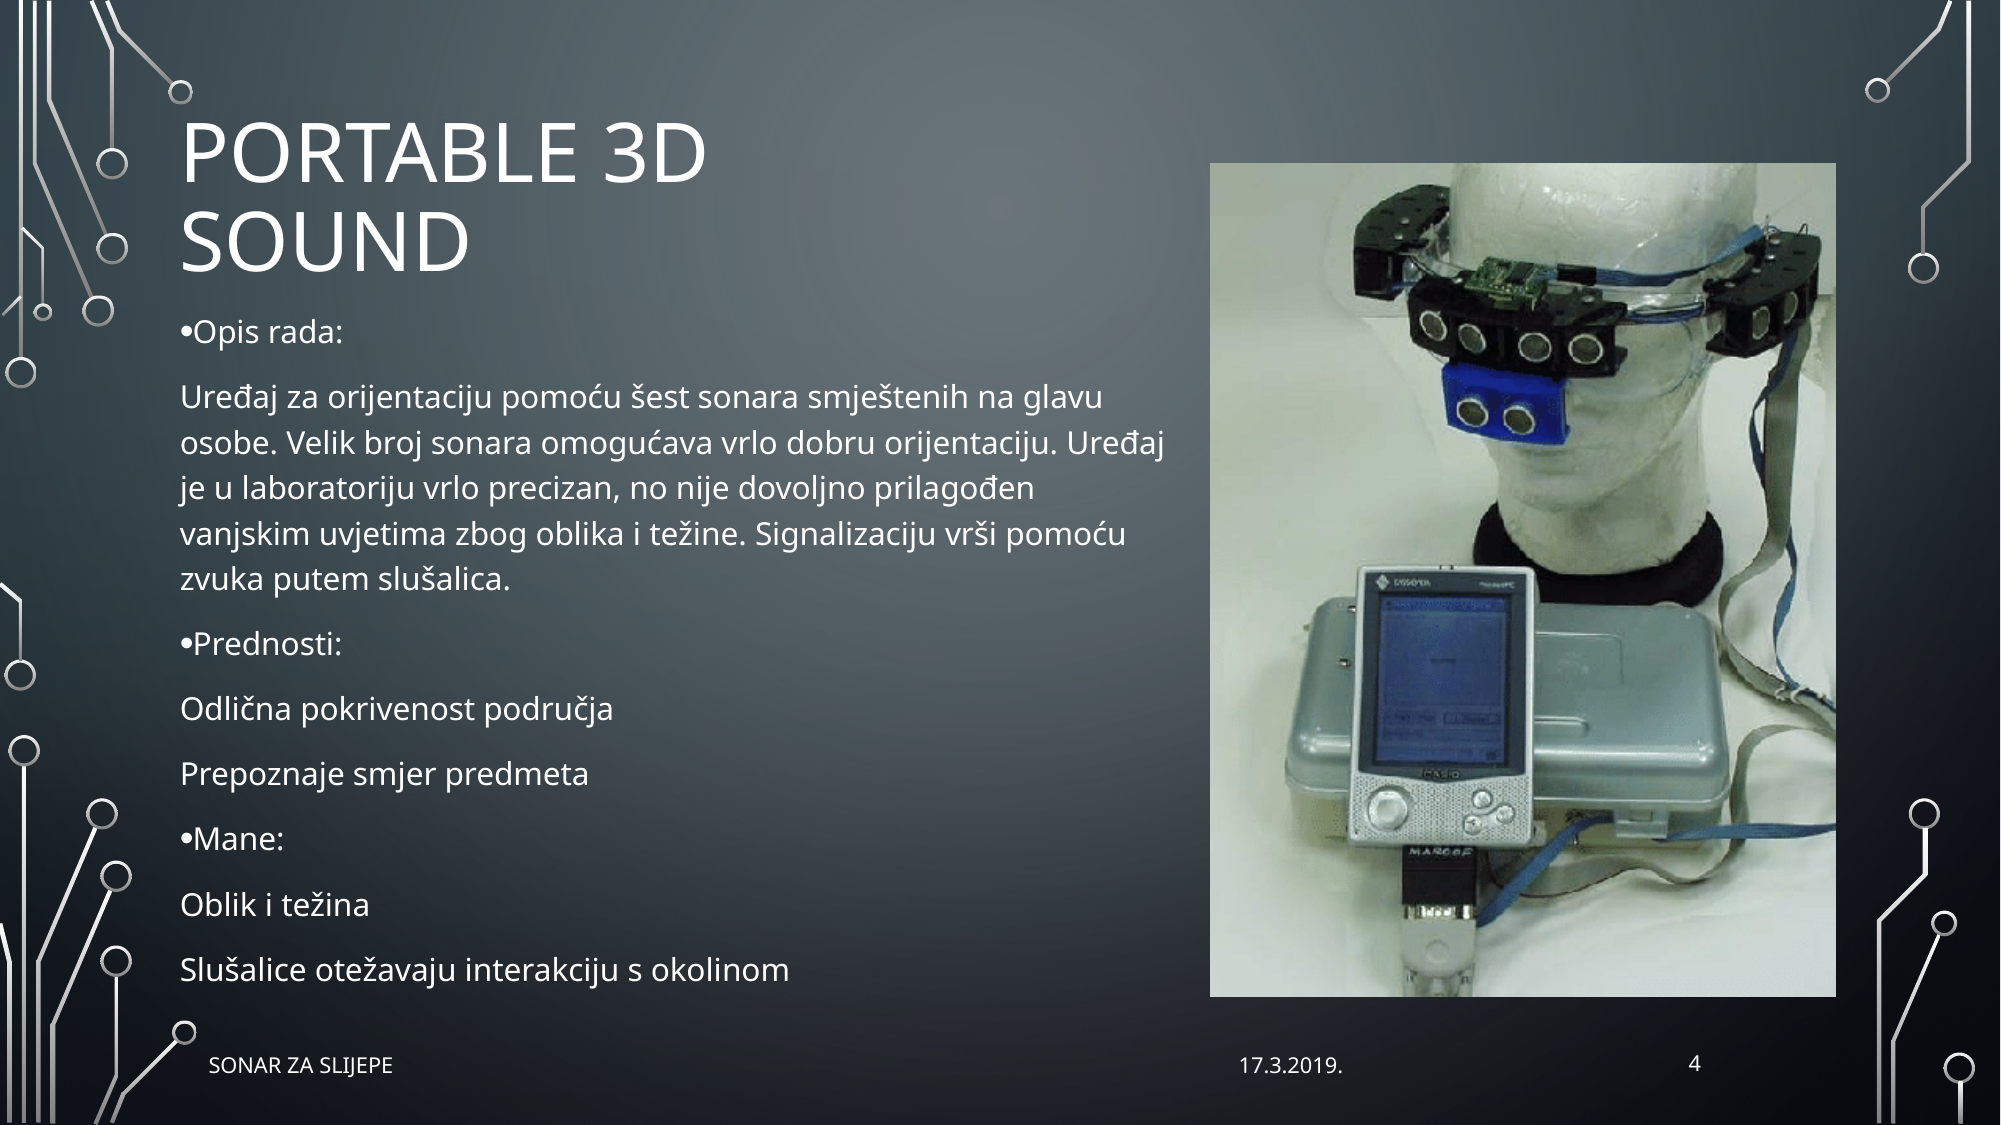

# Portable 3D Sound
Opis rada:
Uređaj za orijentaciju pomoću šest sonara smještenih na glavu osobe. Velik broj sonara omogućava vrlo dobru orijentaciju. Uređaj je u laboratoriju vrlo precizan, no nije dovoljno prilagođen vanjskim uvjetima zbog oblika i težine. Signalizaciju vrši pomoću zvuka putem slušalica.
Prednosti:
Odlična pokrivenost područja
Prepoznaje smjer predmeta
Mane:
Oblik i težina
Slušalice otežavaju interakciju s okolinom
Sonar za slijepe
17.3.2019.